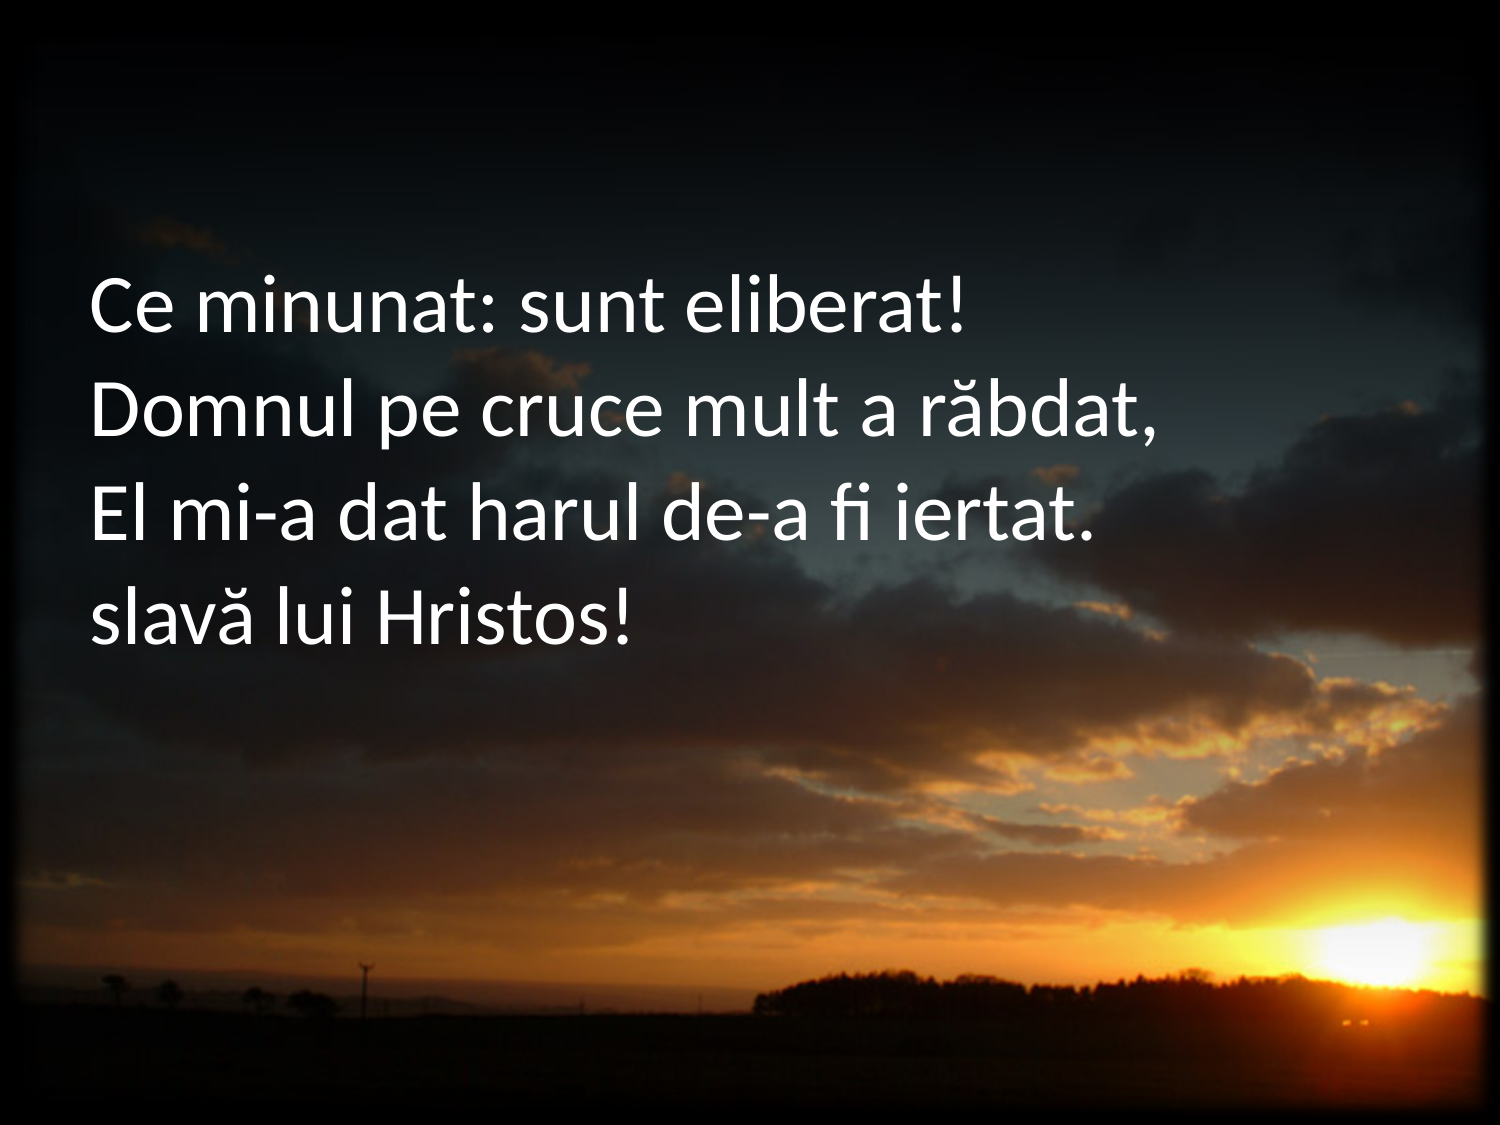

#
Ce minunat: sunt eliberat!
Domnul pe cruce mult a răbdat,
El mi-a dat harul de-a fi iertat.
slavă lui Hristos!